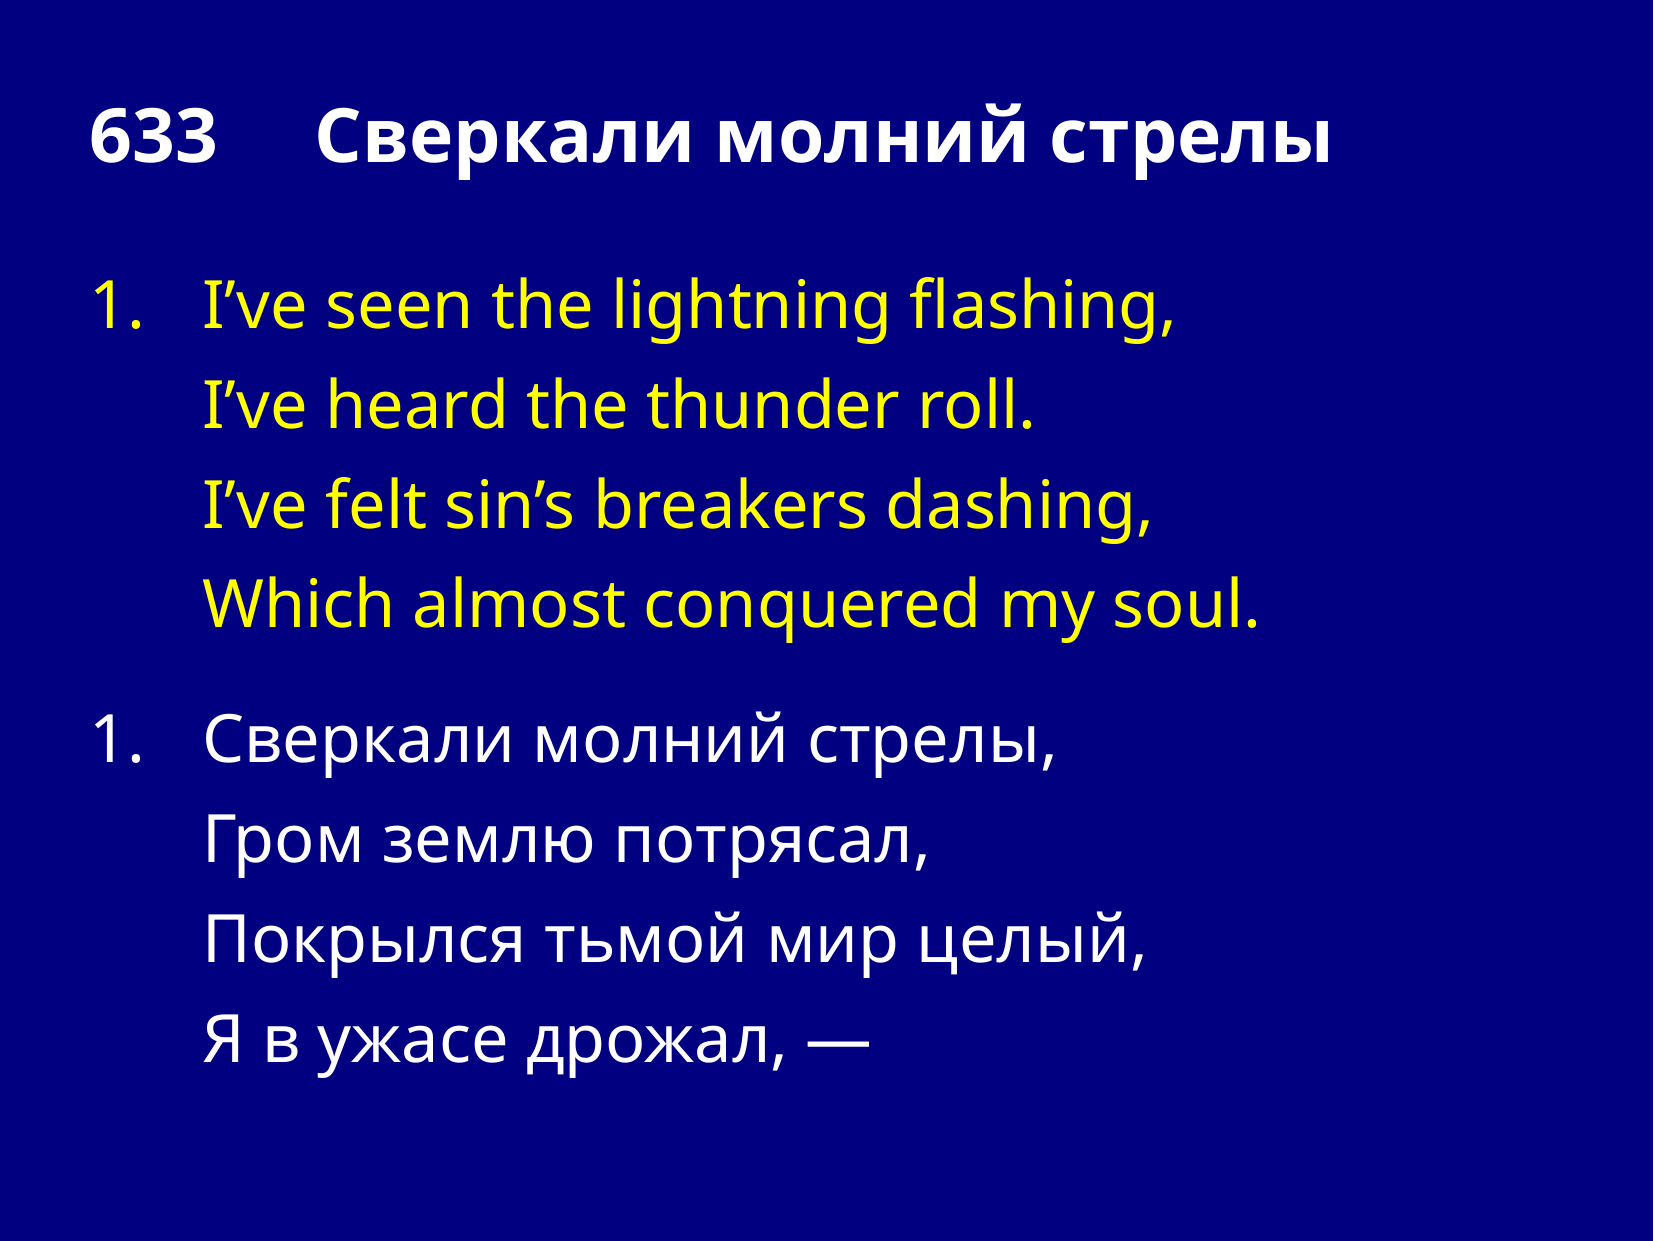

633	Сверкали молний стрелы
1.	I’ve seen the lightning flashing,
	I’ve heard the thunder roll.
	I’ve felt sin’s breakers dashing,
	Which almost conquered my soul.
1.	Сверкали молний стрелы,
	Гром землю потрясал,
	Покрылся тьмой мир целый,
	Я в ужасе дрожал, —